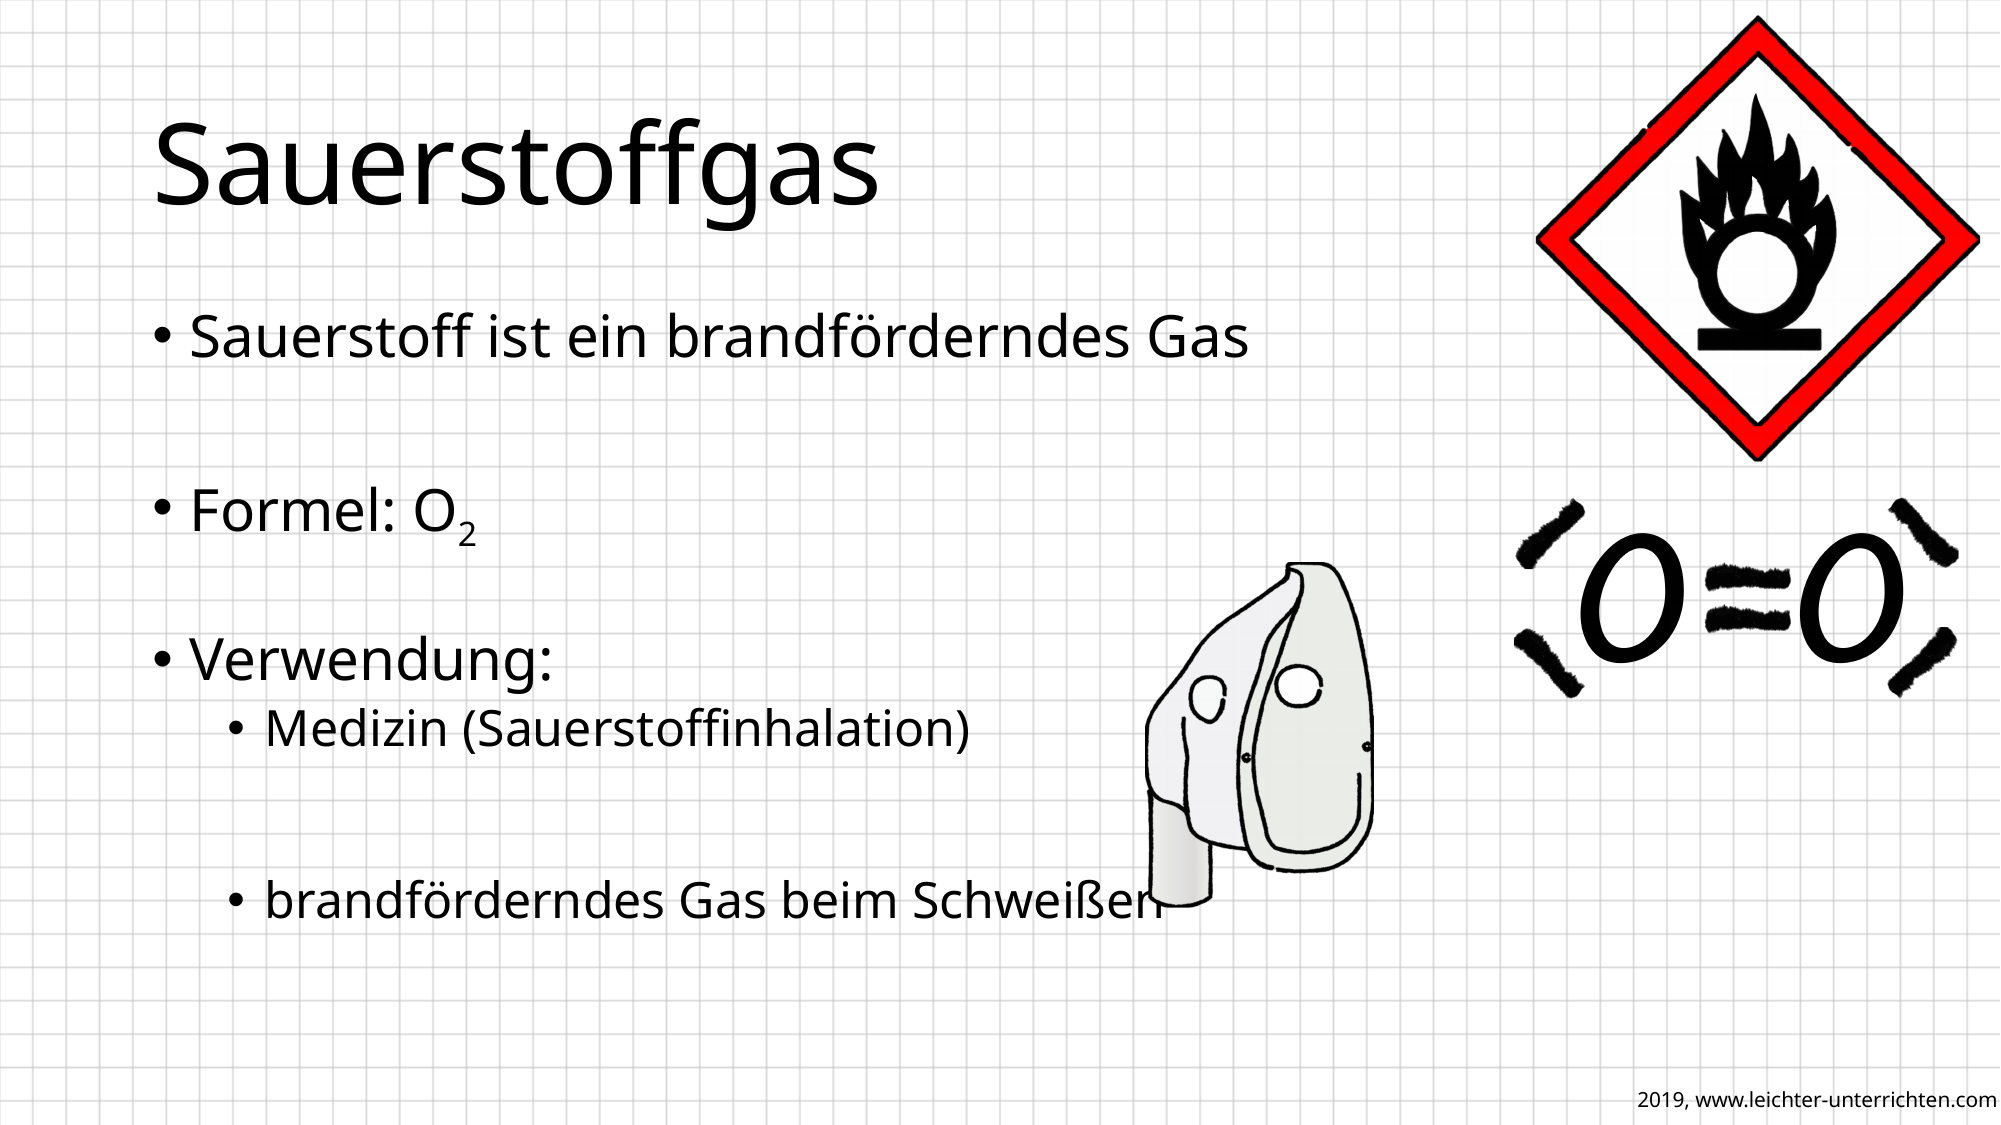

# Sauerstoffgas
Sauerstoff ist ein brandförderndes Gas
Formel: O2
Verwendung:
Medizin (Sauerstoffinhalation)
brandförderndes Gas beim Schweißen